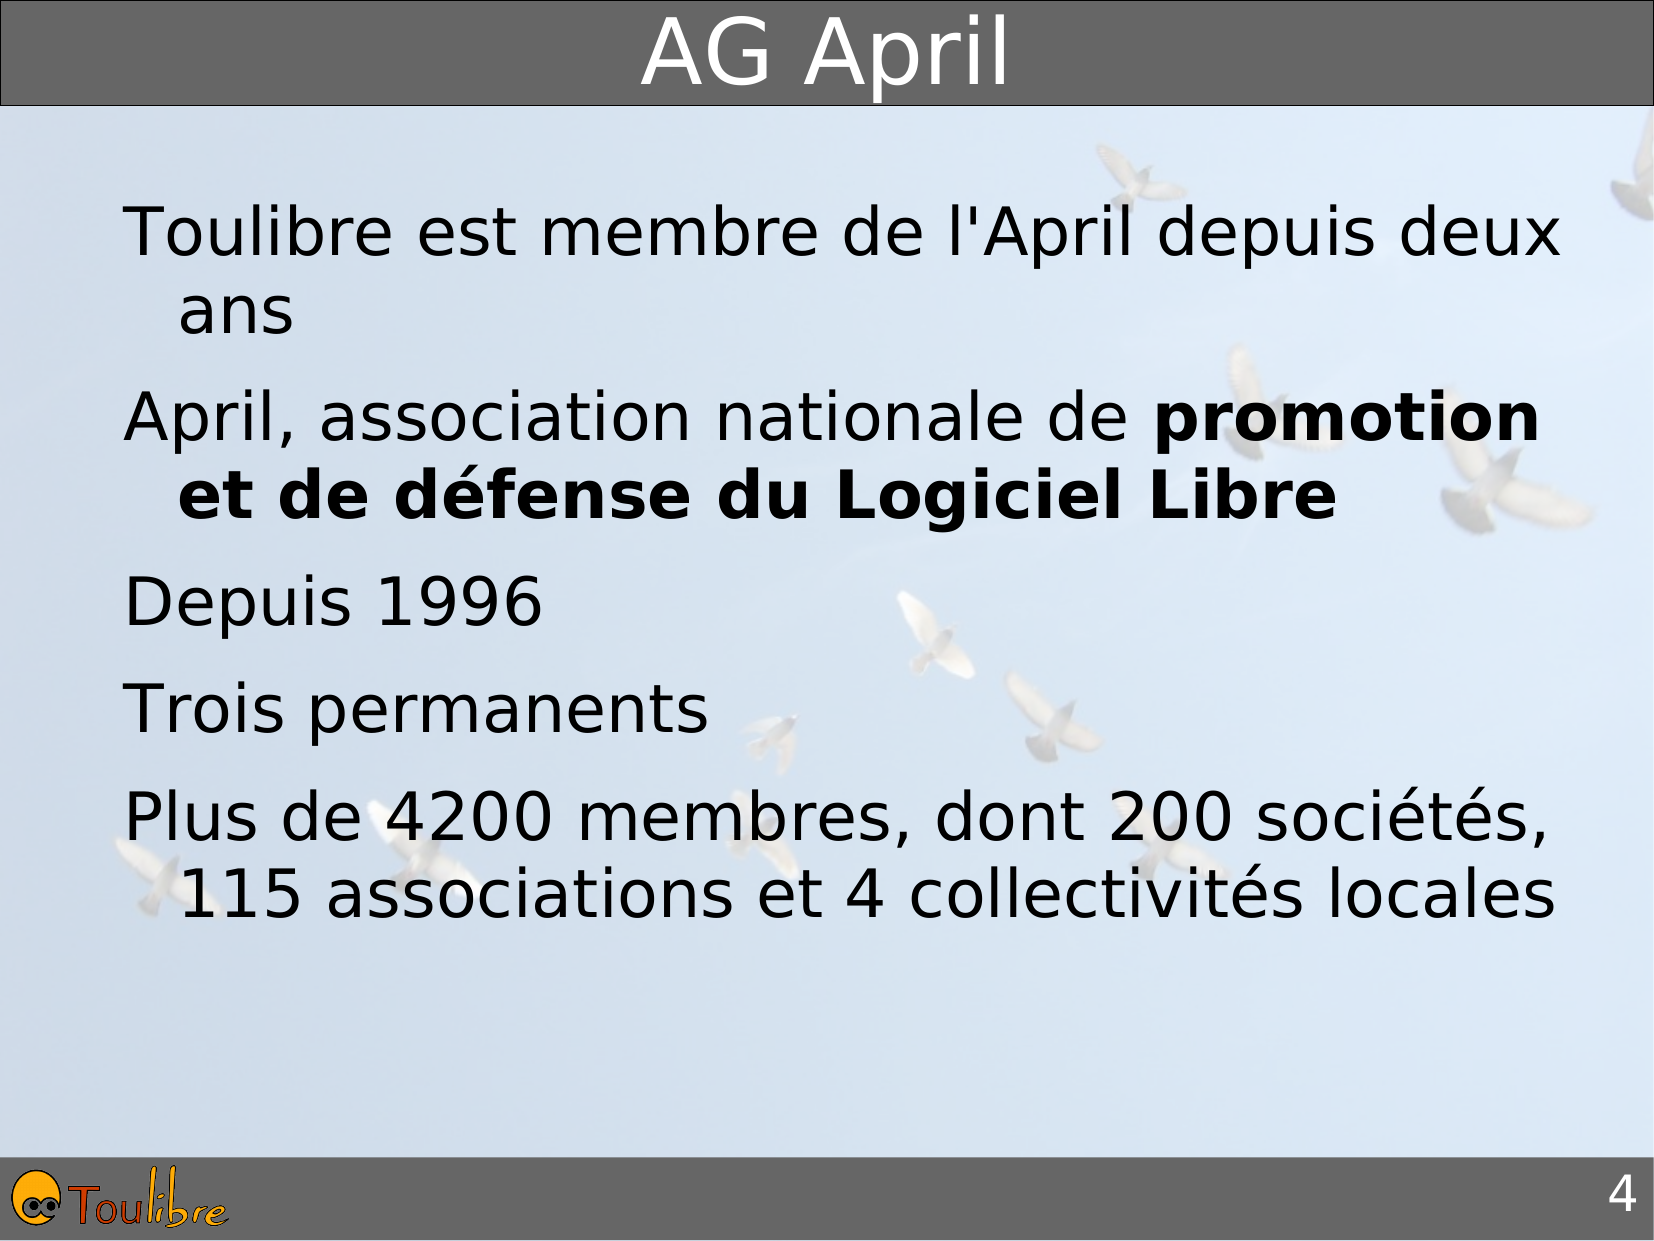

# AG April
Toulibre est membre de l'April depuis deux ans
April, association nationale de promotion et de défense du Logiciel Libre
Depuis 1996
Trois permanents
Plus de 4200 membres, dont 200 sociétés, 115 associations et 4 collectivités locales